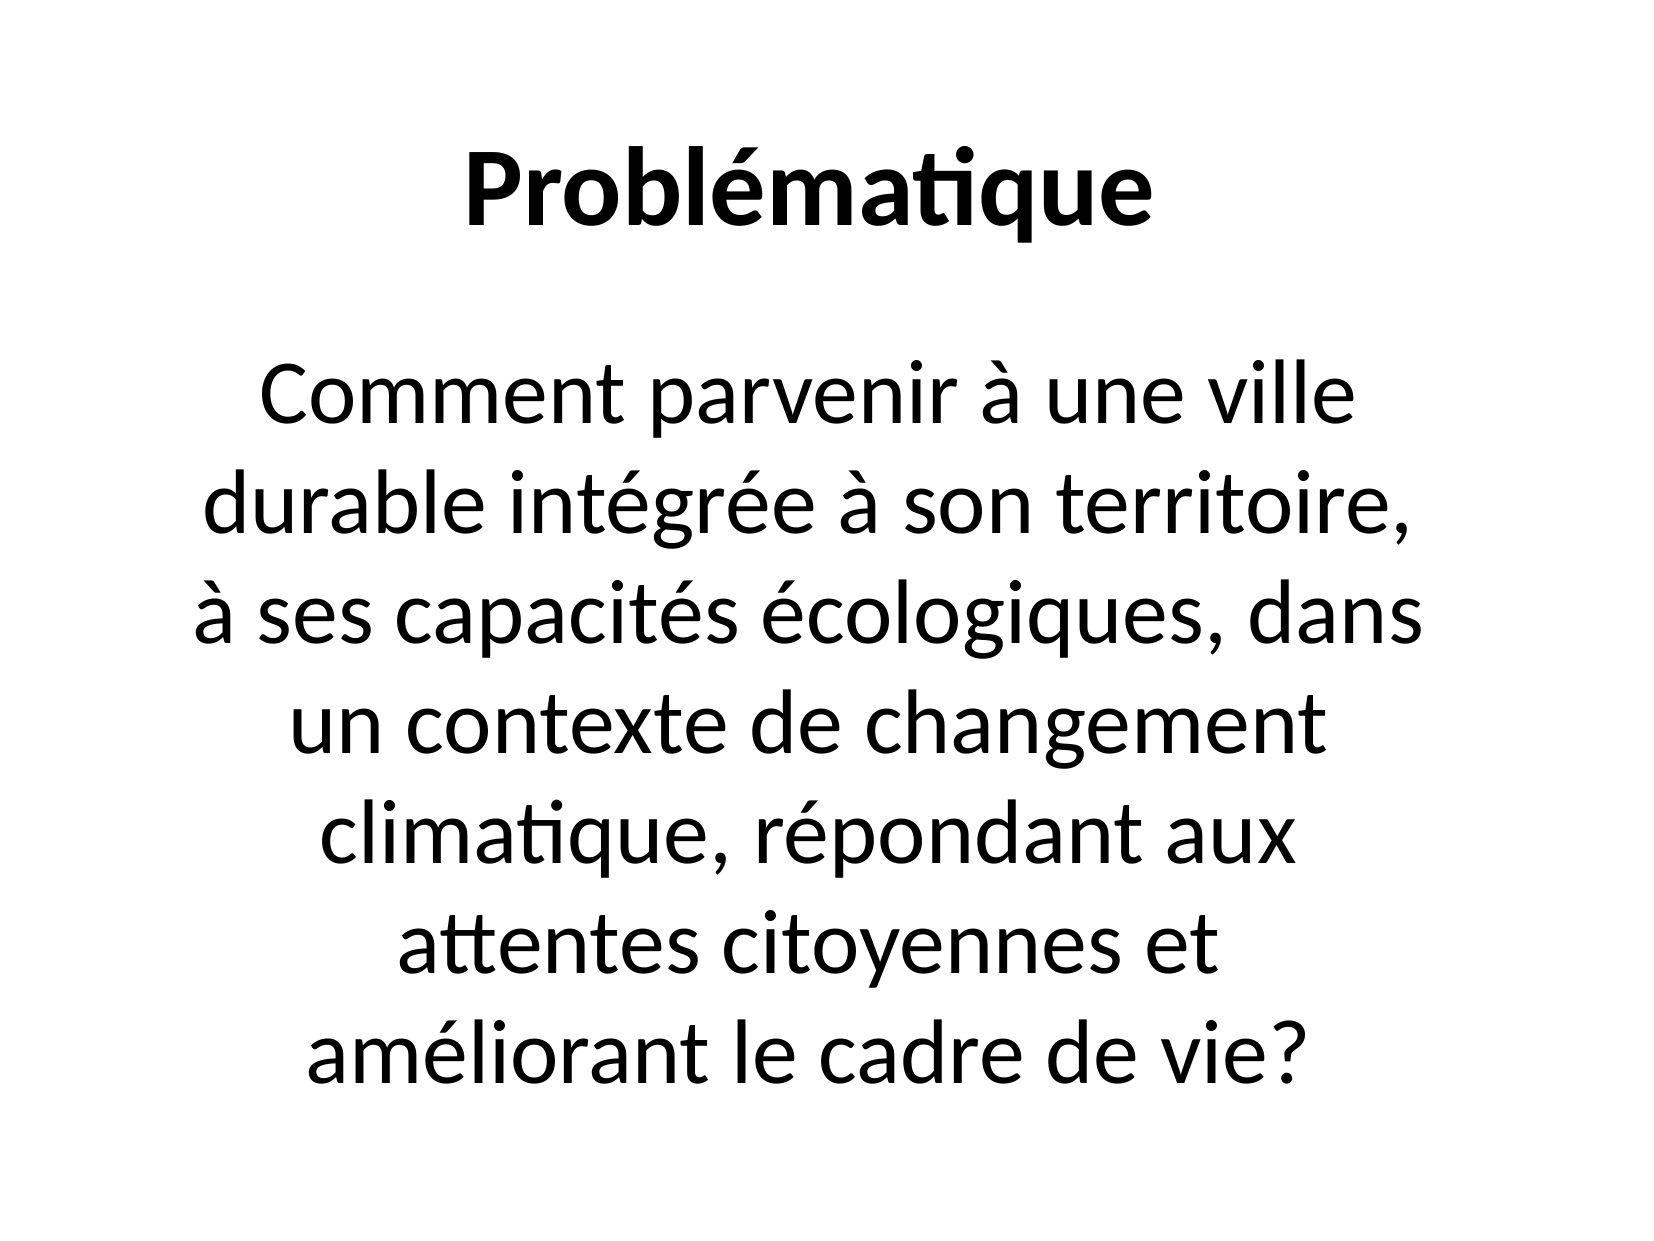

Problématique
Comment parvenir à une ville durable intégrée à son territoire, à ses capacités écologiques, dans un contexte de changement climatique, répondant aux attentes citoyennes et améliorant le cadre de vie?